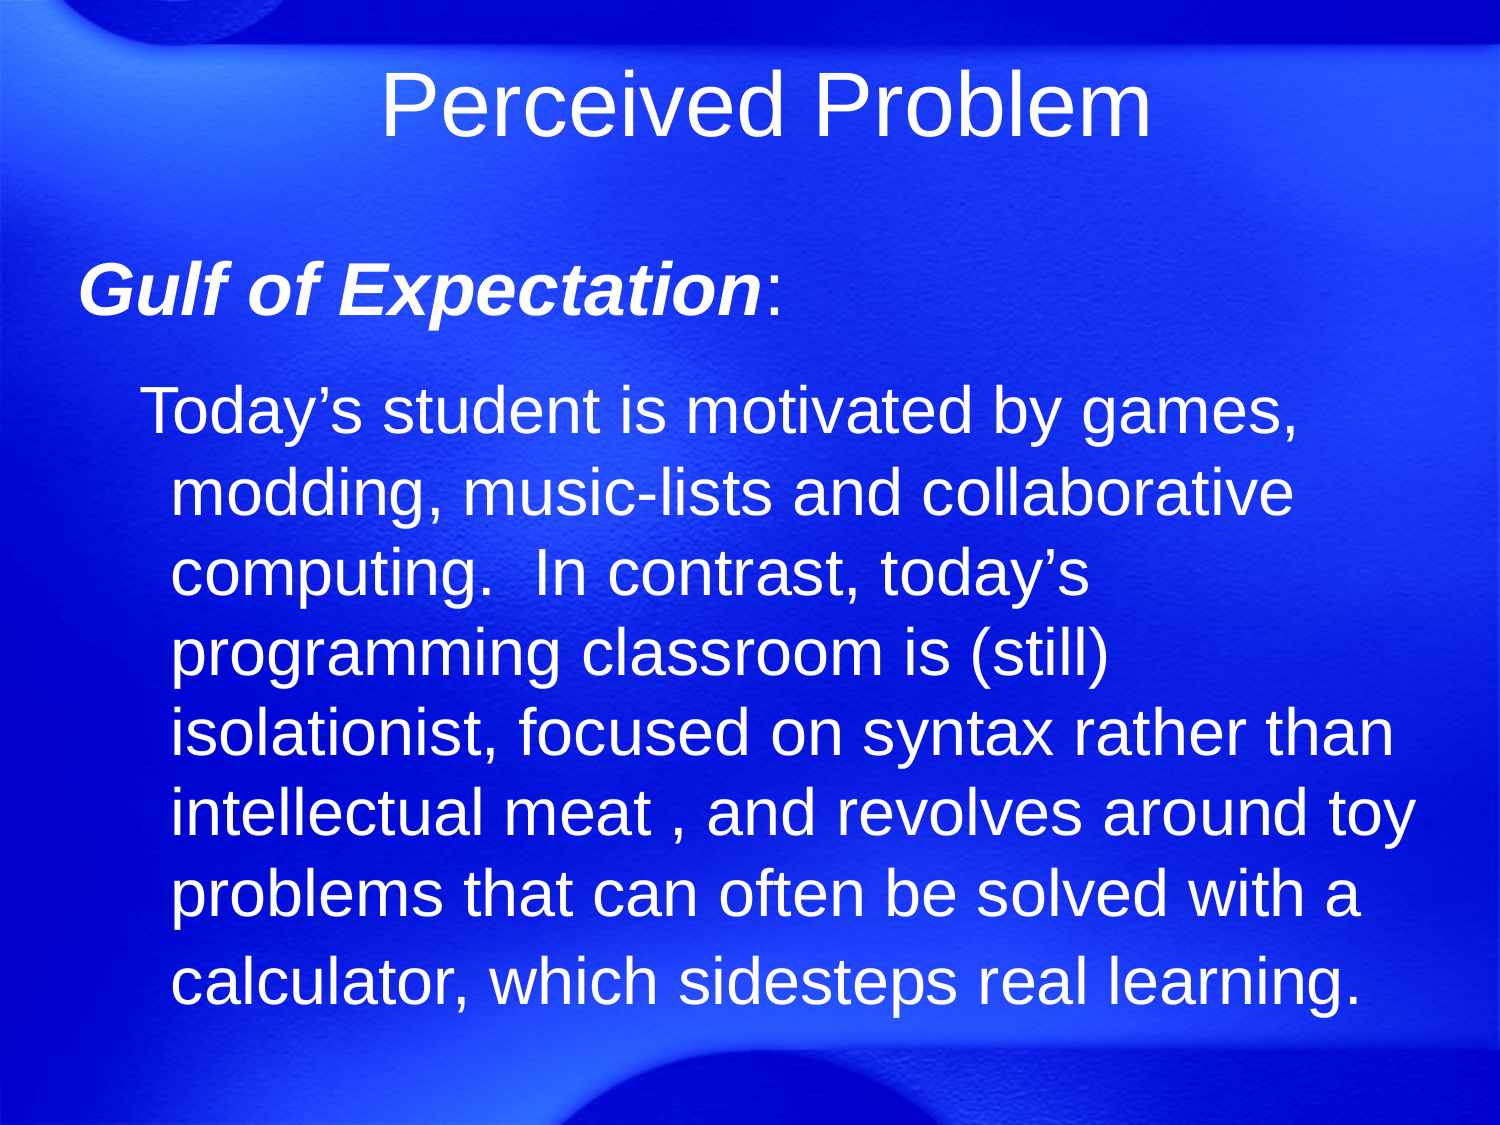

# Perceived Problem
Gulf of Expectation:
 Today’s student is motivated by games, modding, music-lists and collaborative computing. In contrast, today’s programming classroom is (still) isolationist, focused on syntax rather than intellectual meat , and revolves around toy problems that can often be solved with a calculator, which sidesteps real learning.